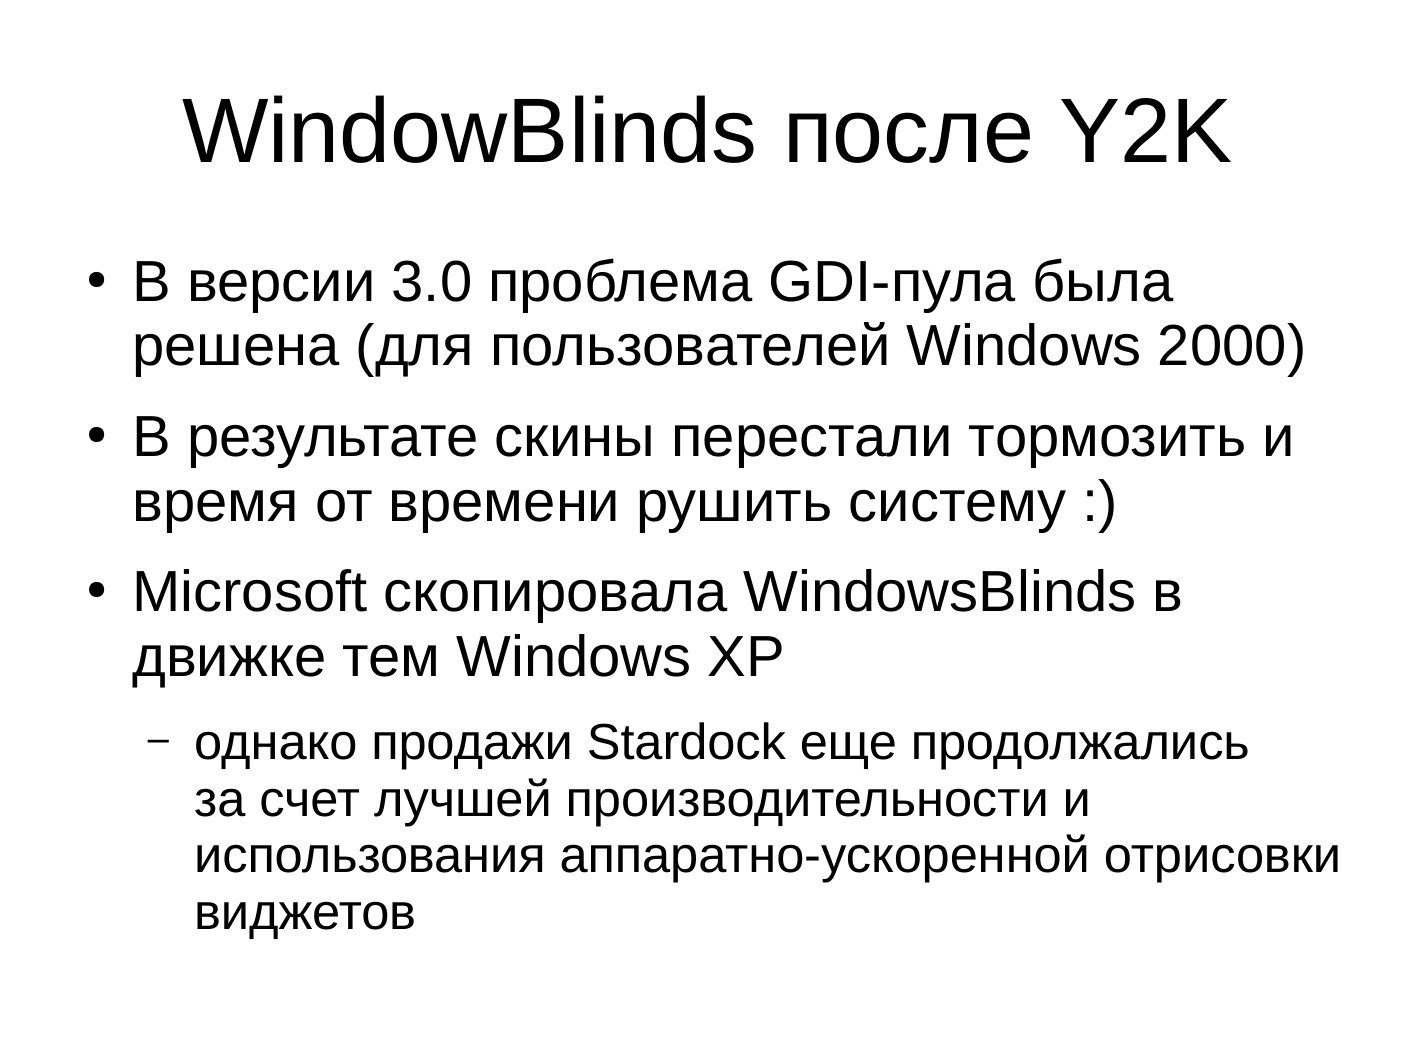

# WindowBlinds после Y2K
В версии 3.0 проблема GDI-пула была решена (для пользователей Windows 2000)
В результате скины перестали тормозить и время от времени рушить систему :)
Microsoft скопировала WindowsBlinds в движке тем Windows XP
однако продажи Stardock еще продолжались
за счет лучшей производительности и использования аппаратно-ускоренной отрисовки виджетов